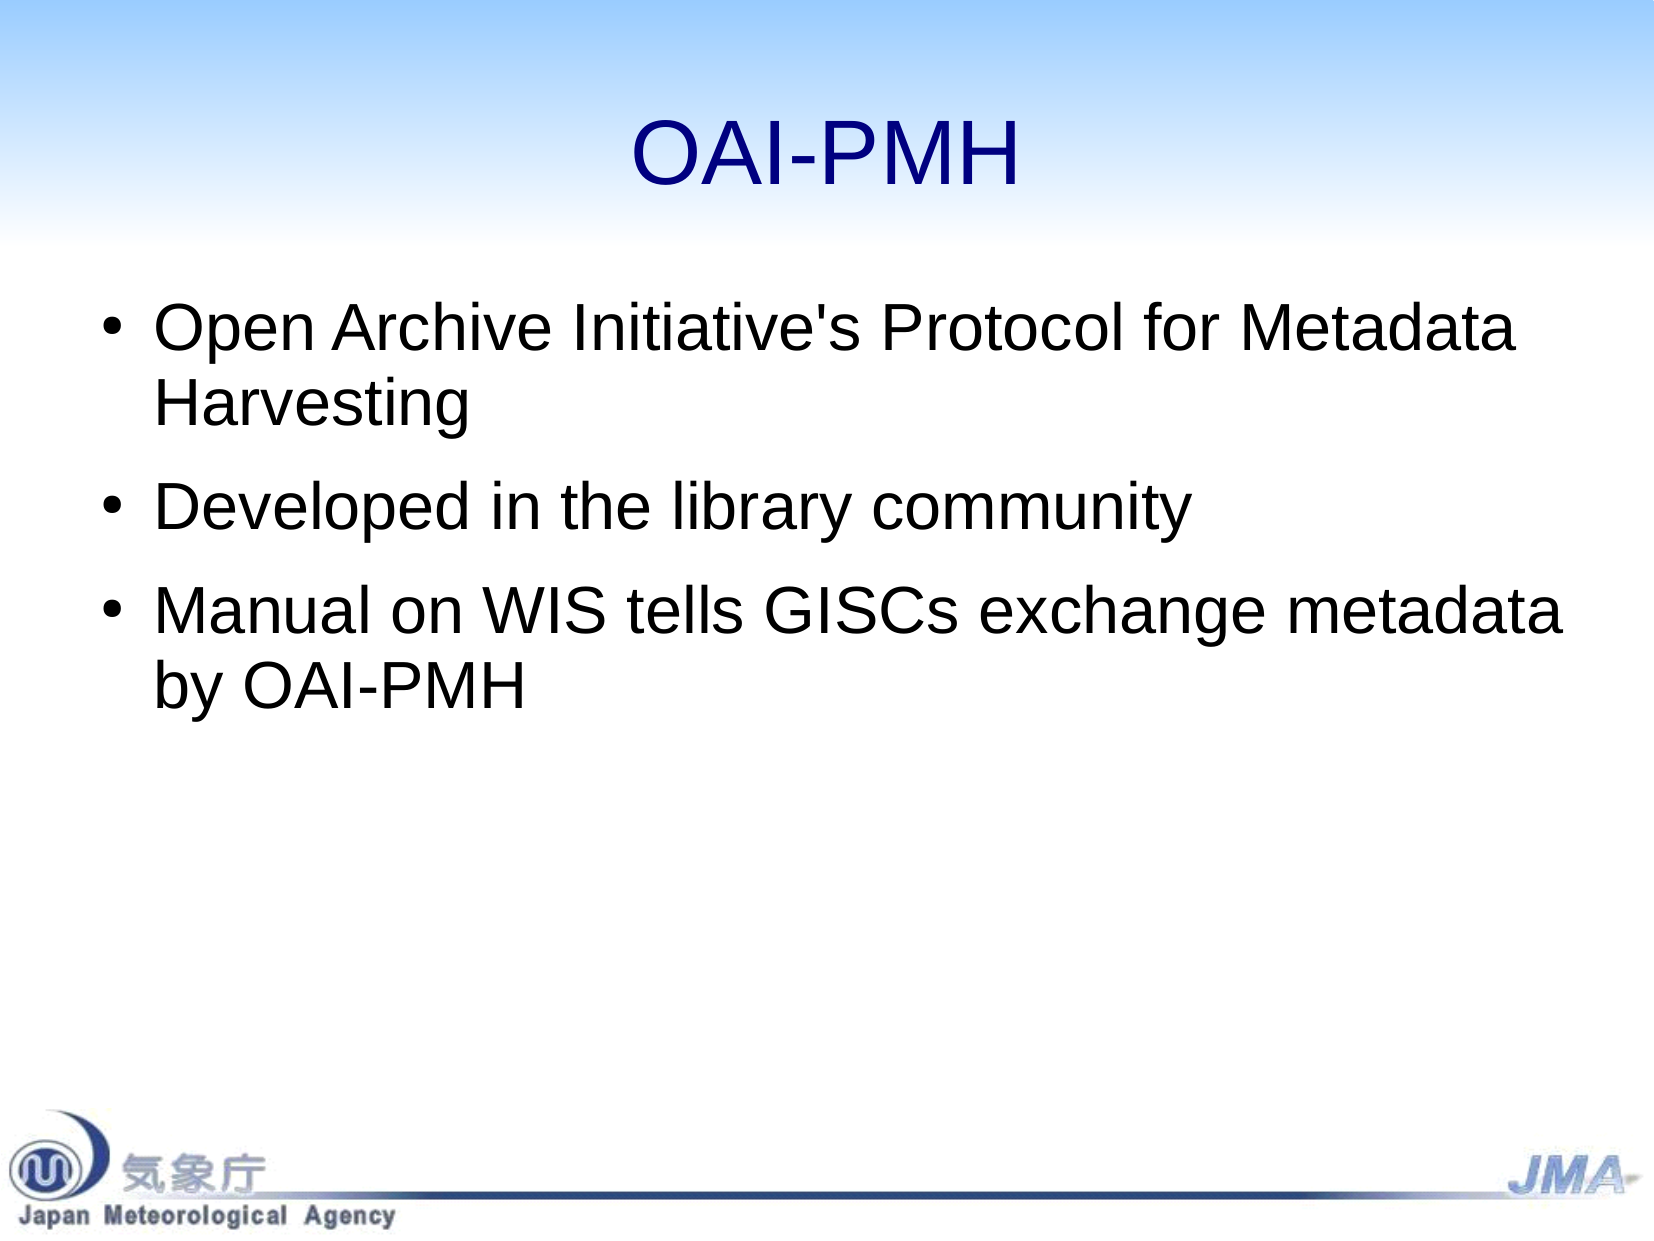

# OAI-PMH
Open Archive Initiative's Protocol for Metadata Harvesting
Developed in the library community
Manual on WIS tells GISCs exchange metadata by OAI-PMH